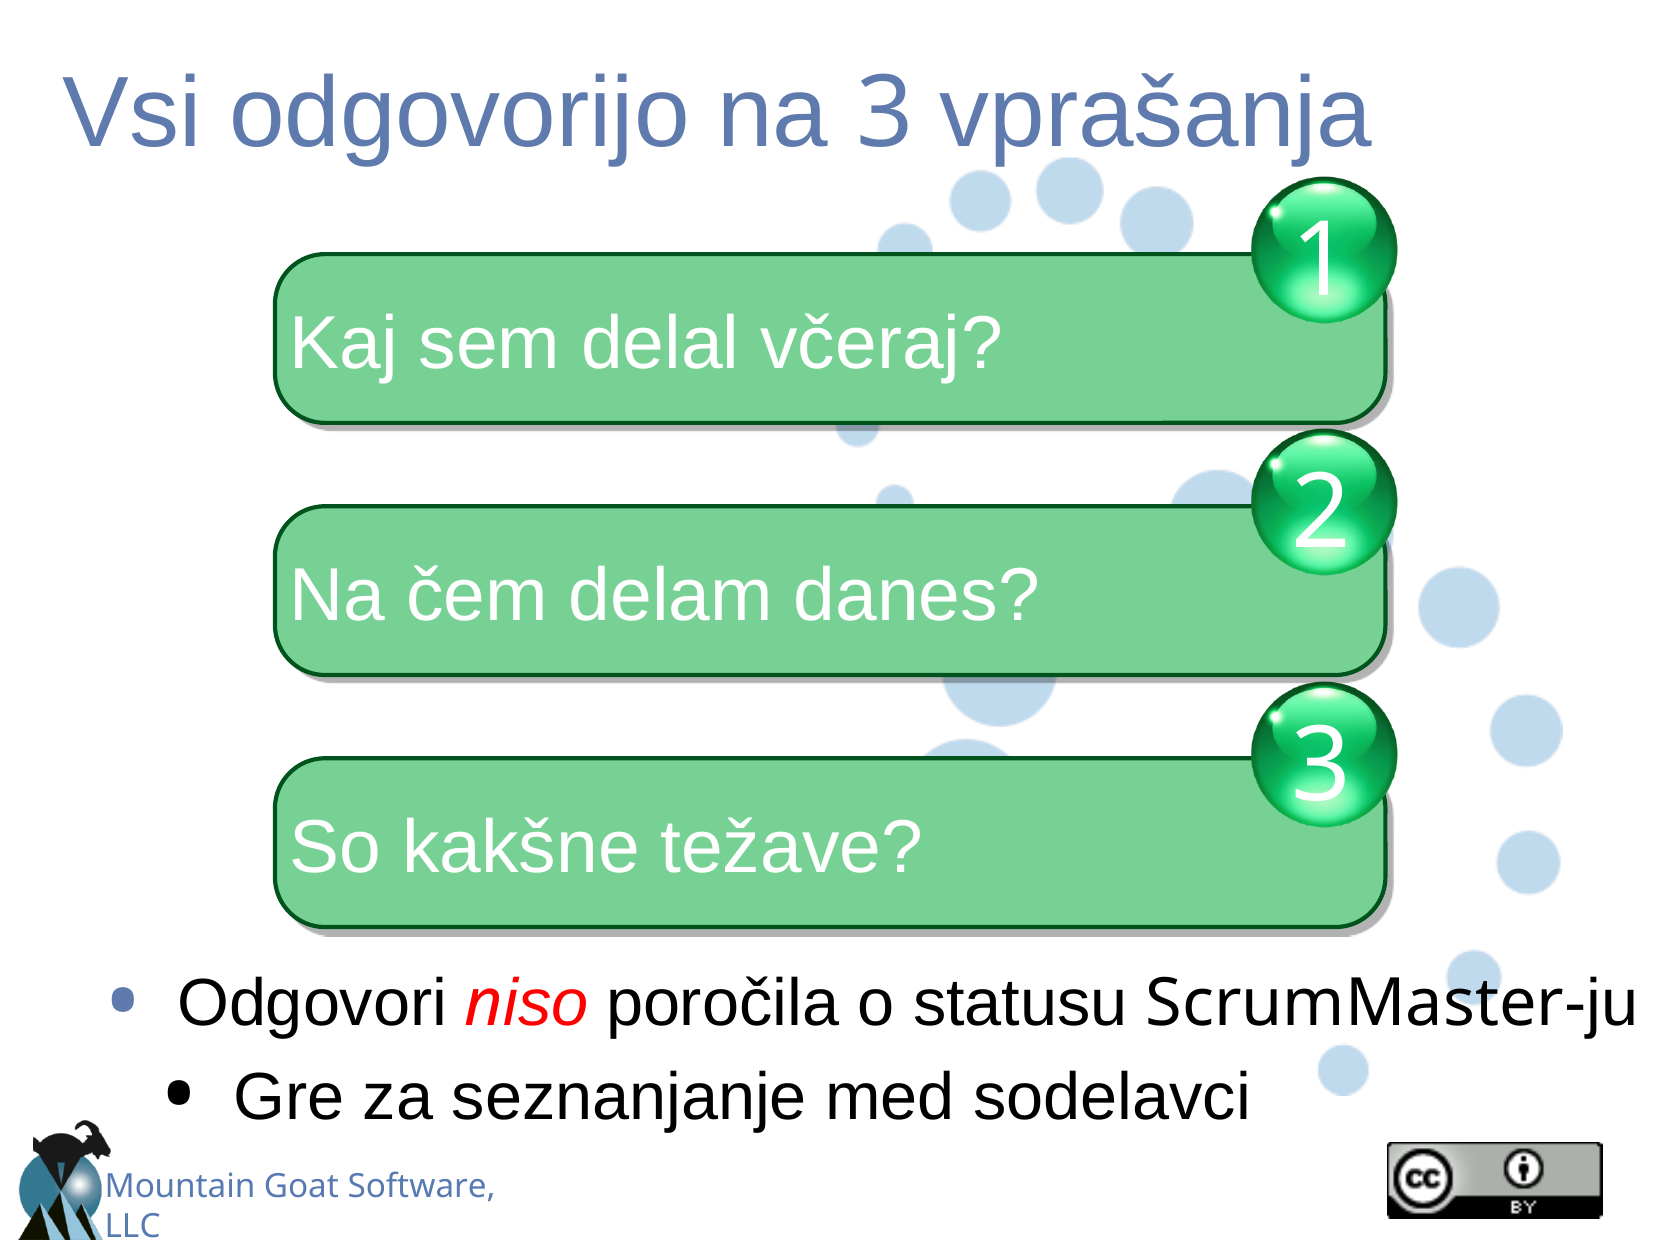

# Vsi odgovorijo na 3 vprašanja
1
Kaj sem delal včeraj?
2
Na čem delam danes?
3
So kakšne težave?
Odgovori niso poročila o statusu ScrumMaster-ju
Gre za seznanjanje med sodelavci